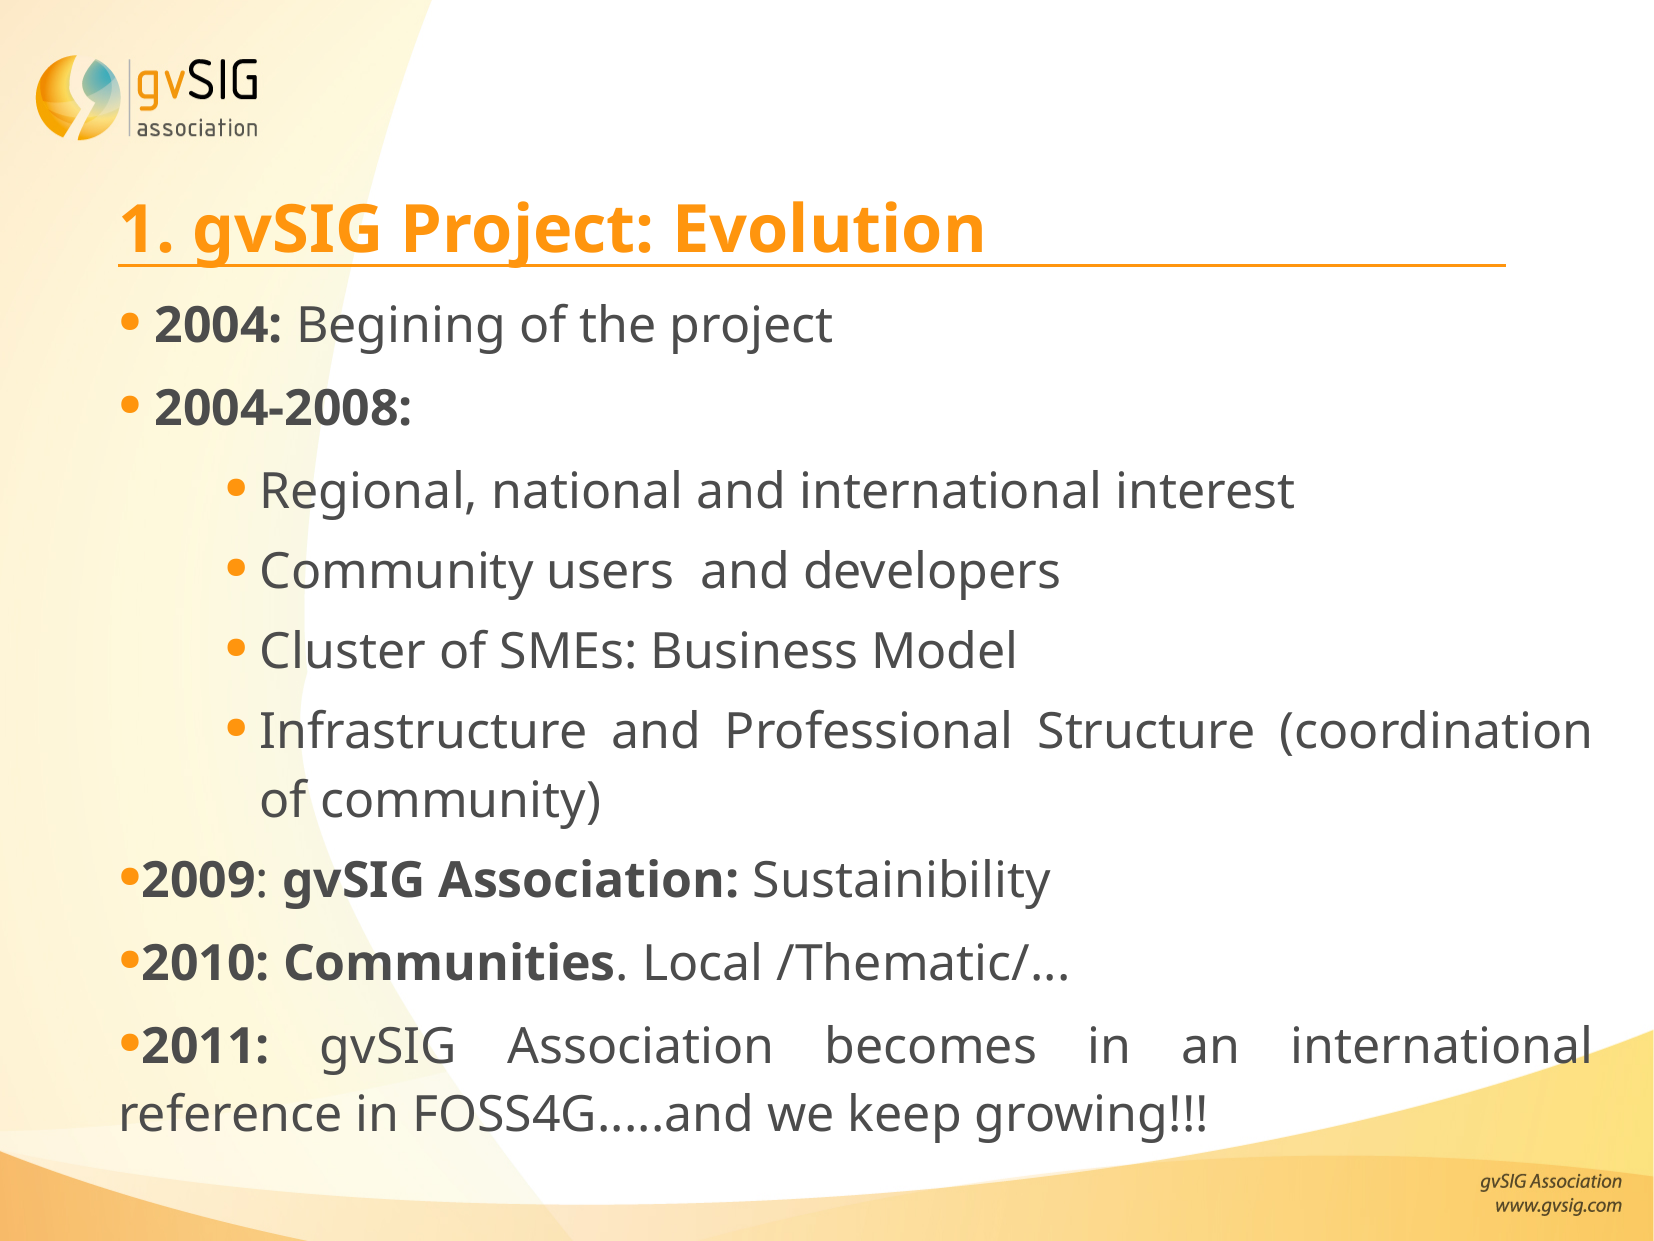

# 1. gvSIG Project: Evolution
 2004: Begining of the project
 2004-2008:
Regional, national and international interest
Community users and developers
Cluster of SMEs: Business Model
Infrastructure and Professional Structure (coordination of community)
2009: gvSIG Association: Sustainibility
2010: Communities. Local /Thematic/...
2011: gvSIG Association becomes in an international reference in FOSS4G.....and we keep growing!!!